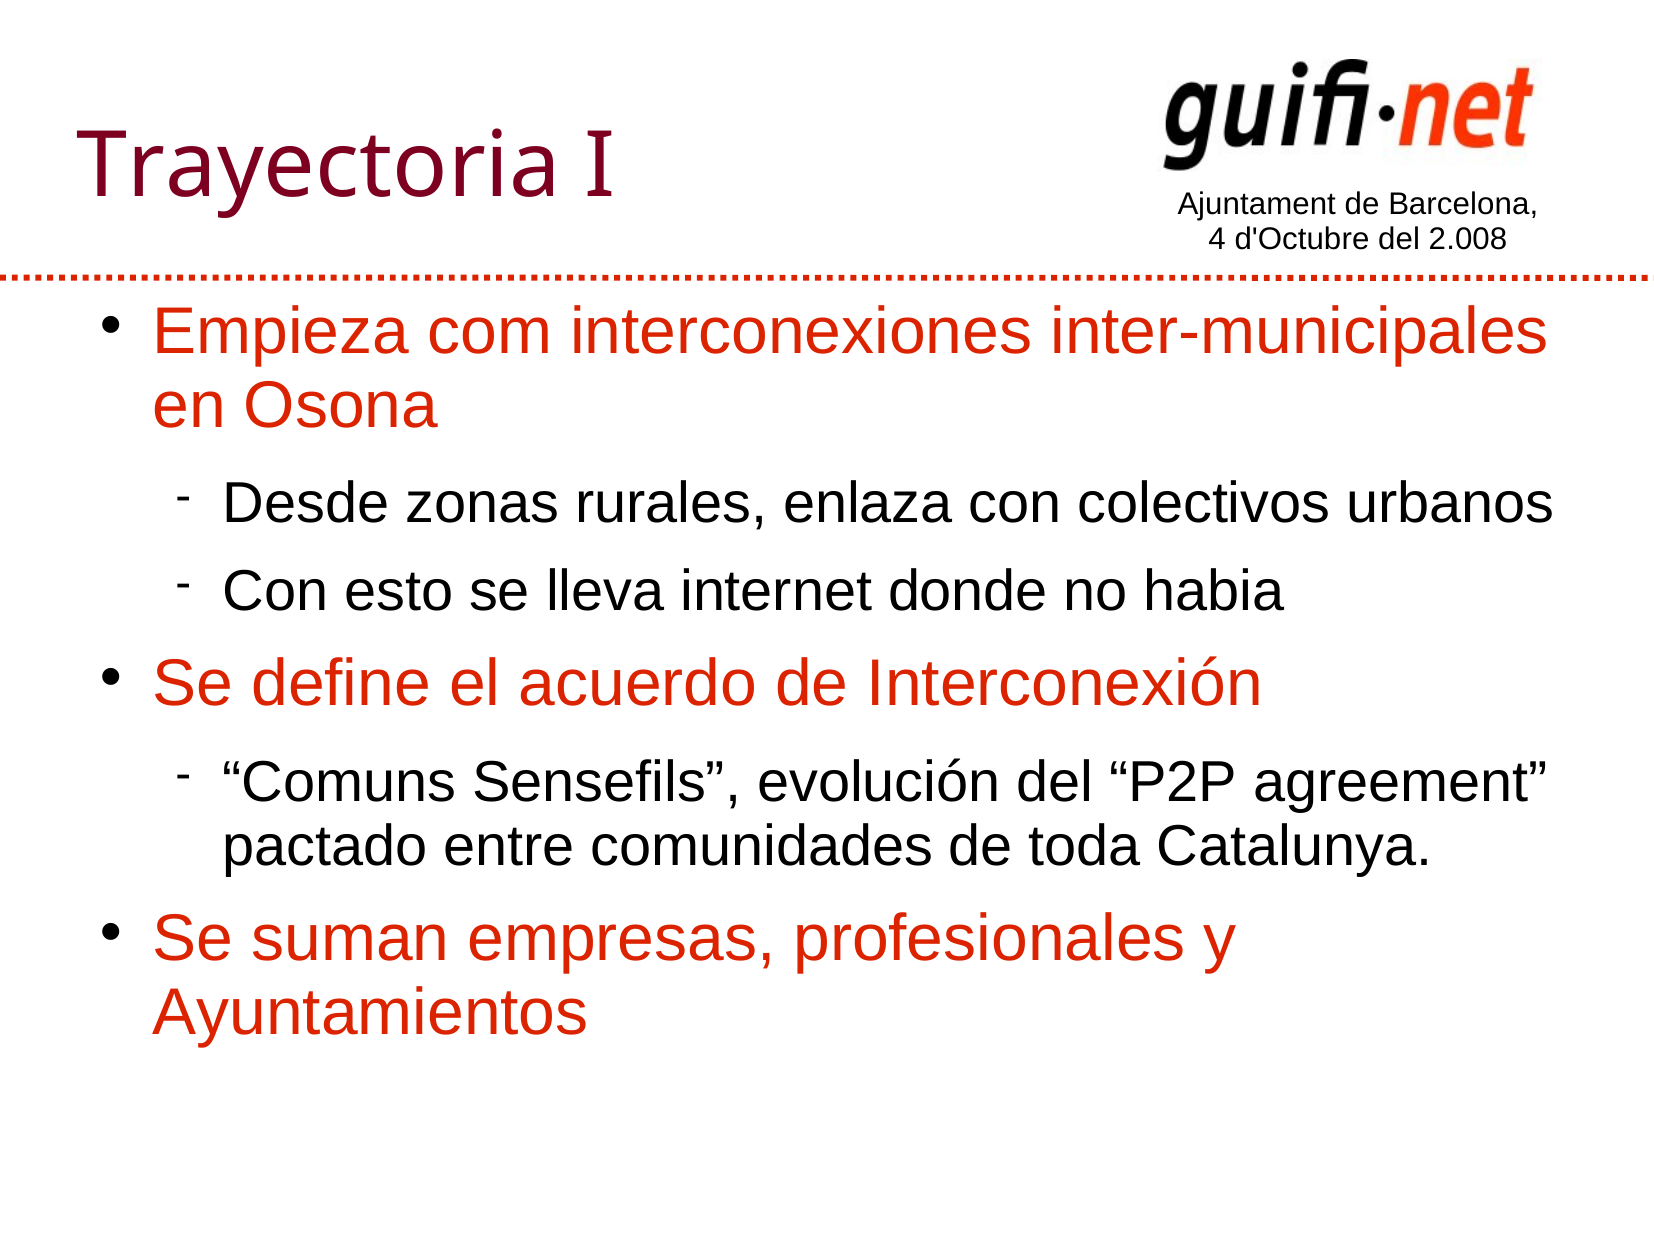

# Trayectoria I
Empieza com interconexiones inter-municipales en Osona
Desde zonas rurales, enlaza con colectivos urbanos
Con esto se lleva internet donde no habia
Se define el acuerdo de Interconexión
“Comuns Sensefils”, evolución del “P2P agreement” pactado entre comunidades de toda Catalunya.
Se suman empresas, profesionales y Ayuntamientos